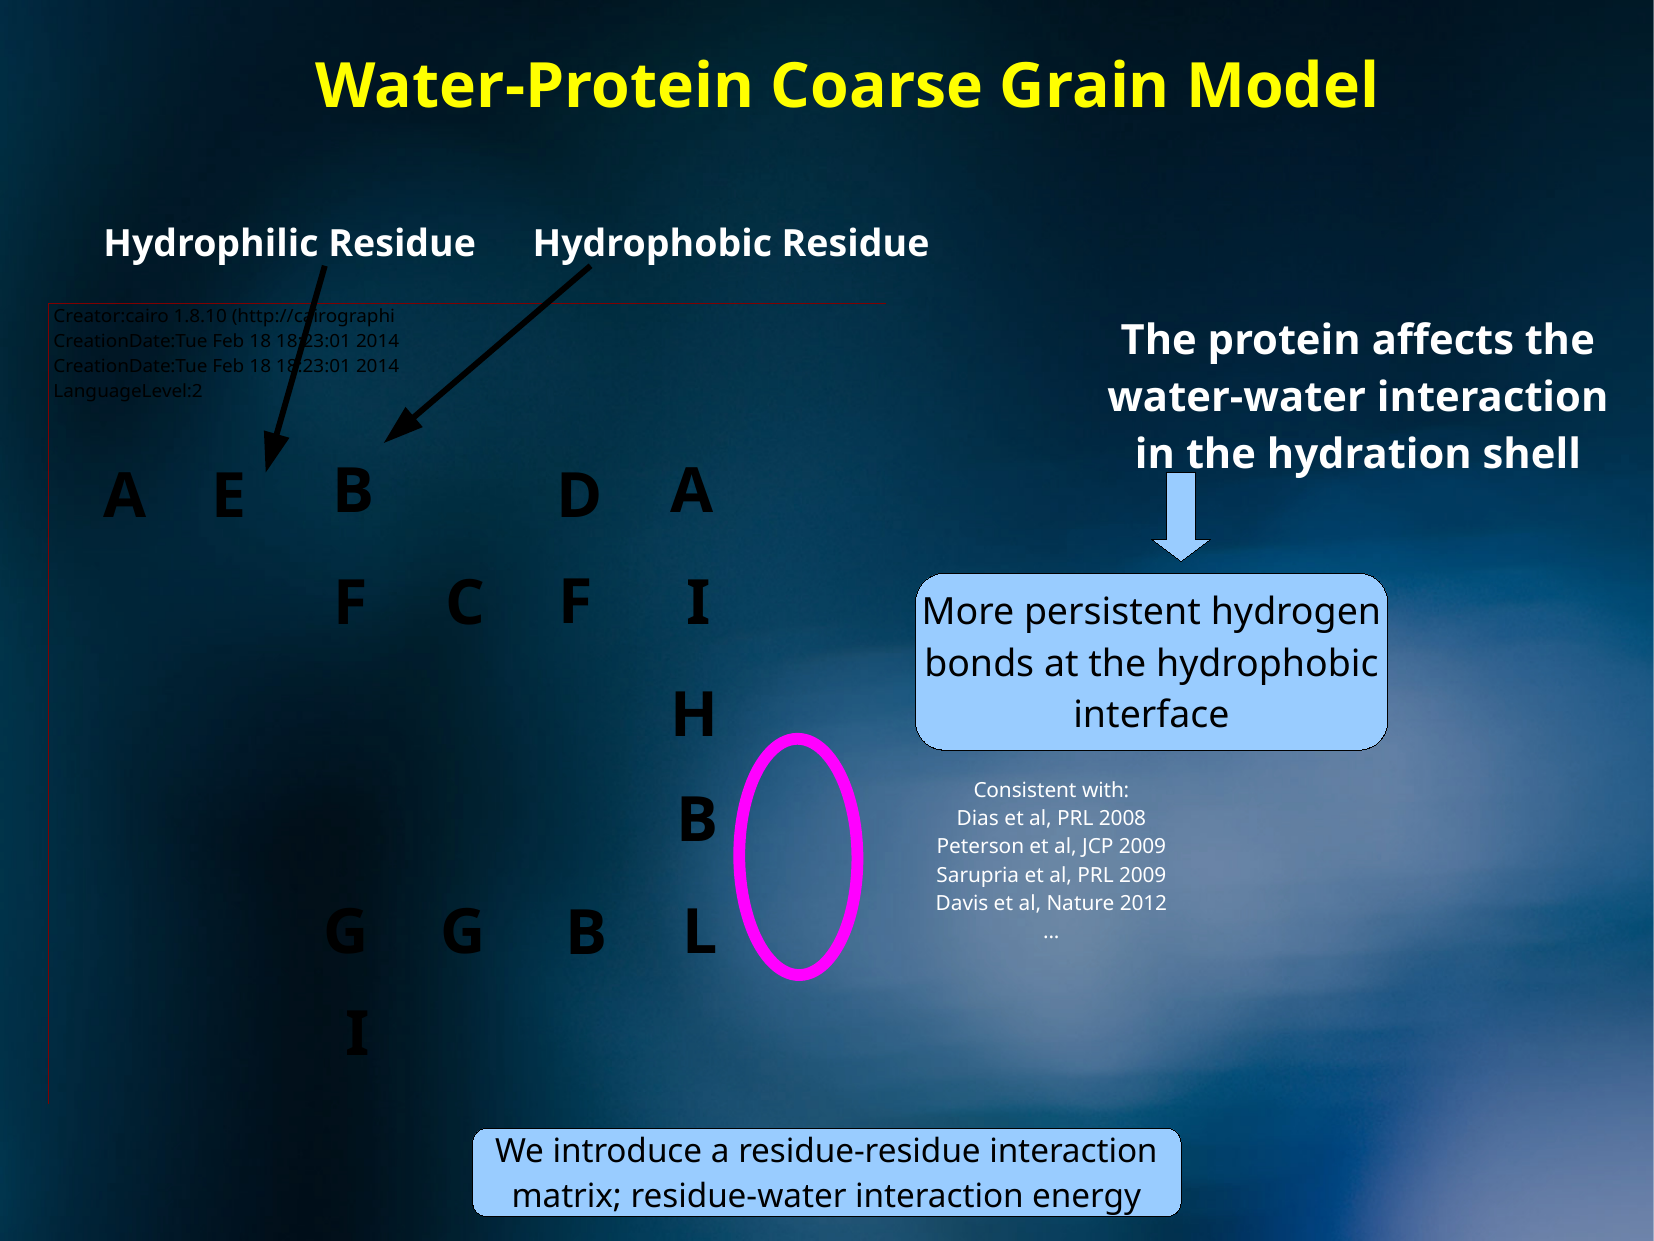

Water-Protein Coarse Grain Model
Hydrophilic Residue
Hydrophobic Residue
The protein affects the
water-water interaction
in the hydration shell
B
A
A
E
D
F
F
C
I
More persistent hydrogen
bonds at the hydrophobic
interface
H
B
Consistent with:
Dias et al, PRL 2008
Peterson et al, JCP 2009
Sarupria et al, PRL 2009
Davis et al, Nature 2012
...
G
G
L
B
I
We introduce a residue-residue interaction
matrix; residue-water interaction energy